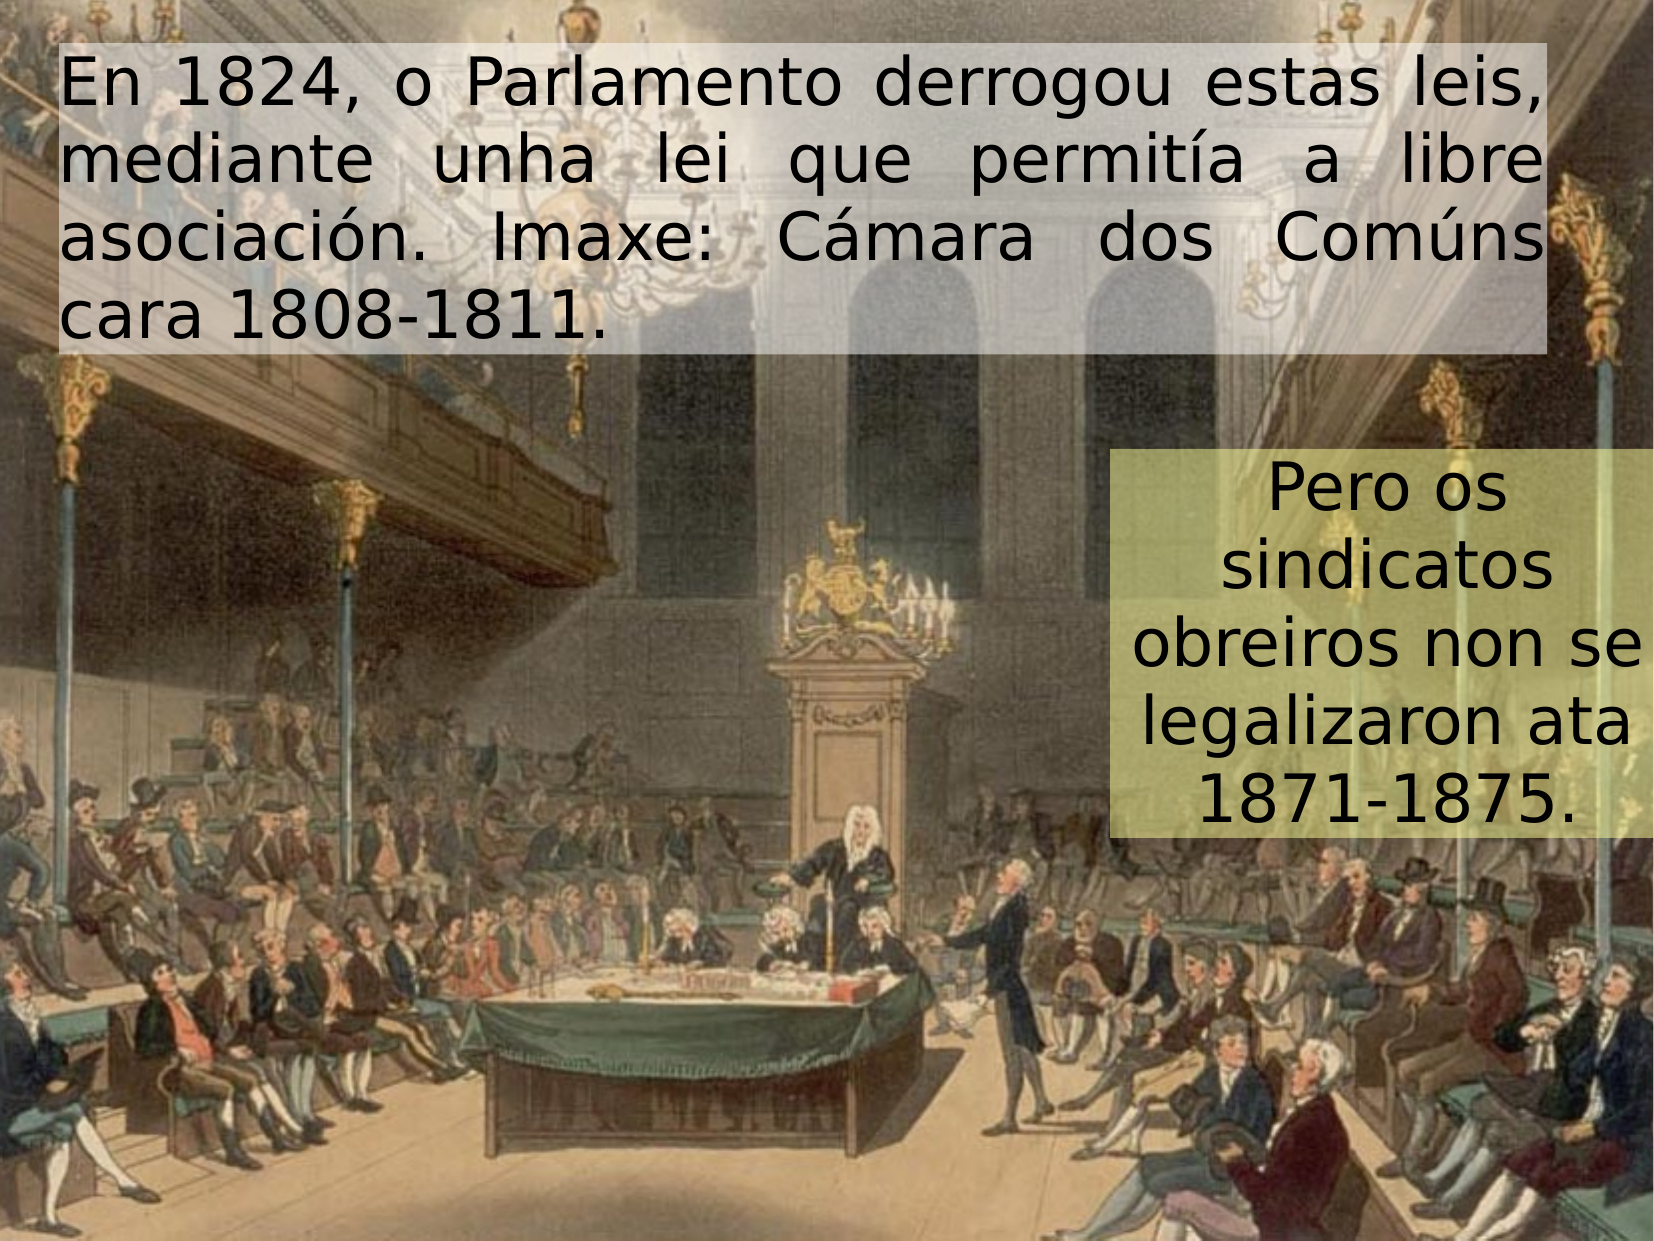

# En 1824, o Parlamento derrogou estas leis, mediante unha lei que permitía a libre asociación. Imaxe: Cámara dos Comúns cara 1808-1811.
Pero os sindicatos obreiros non se legalizaron ata 1871-1875.